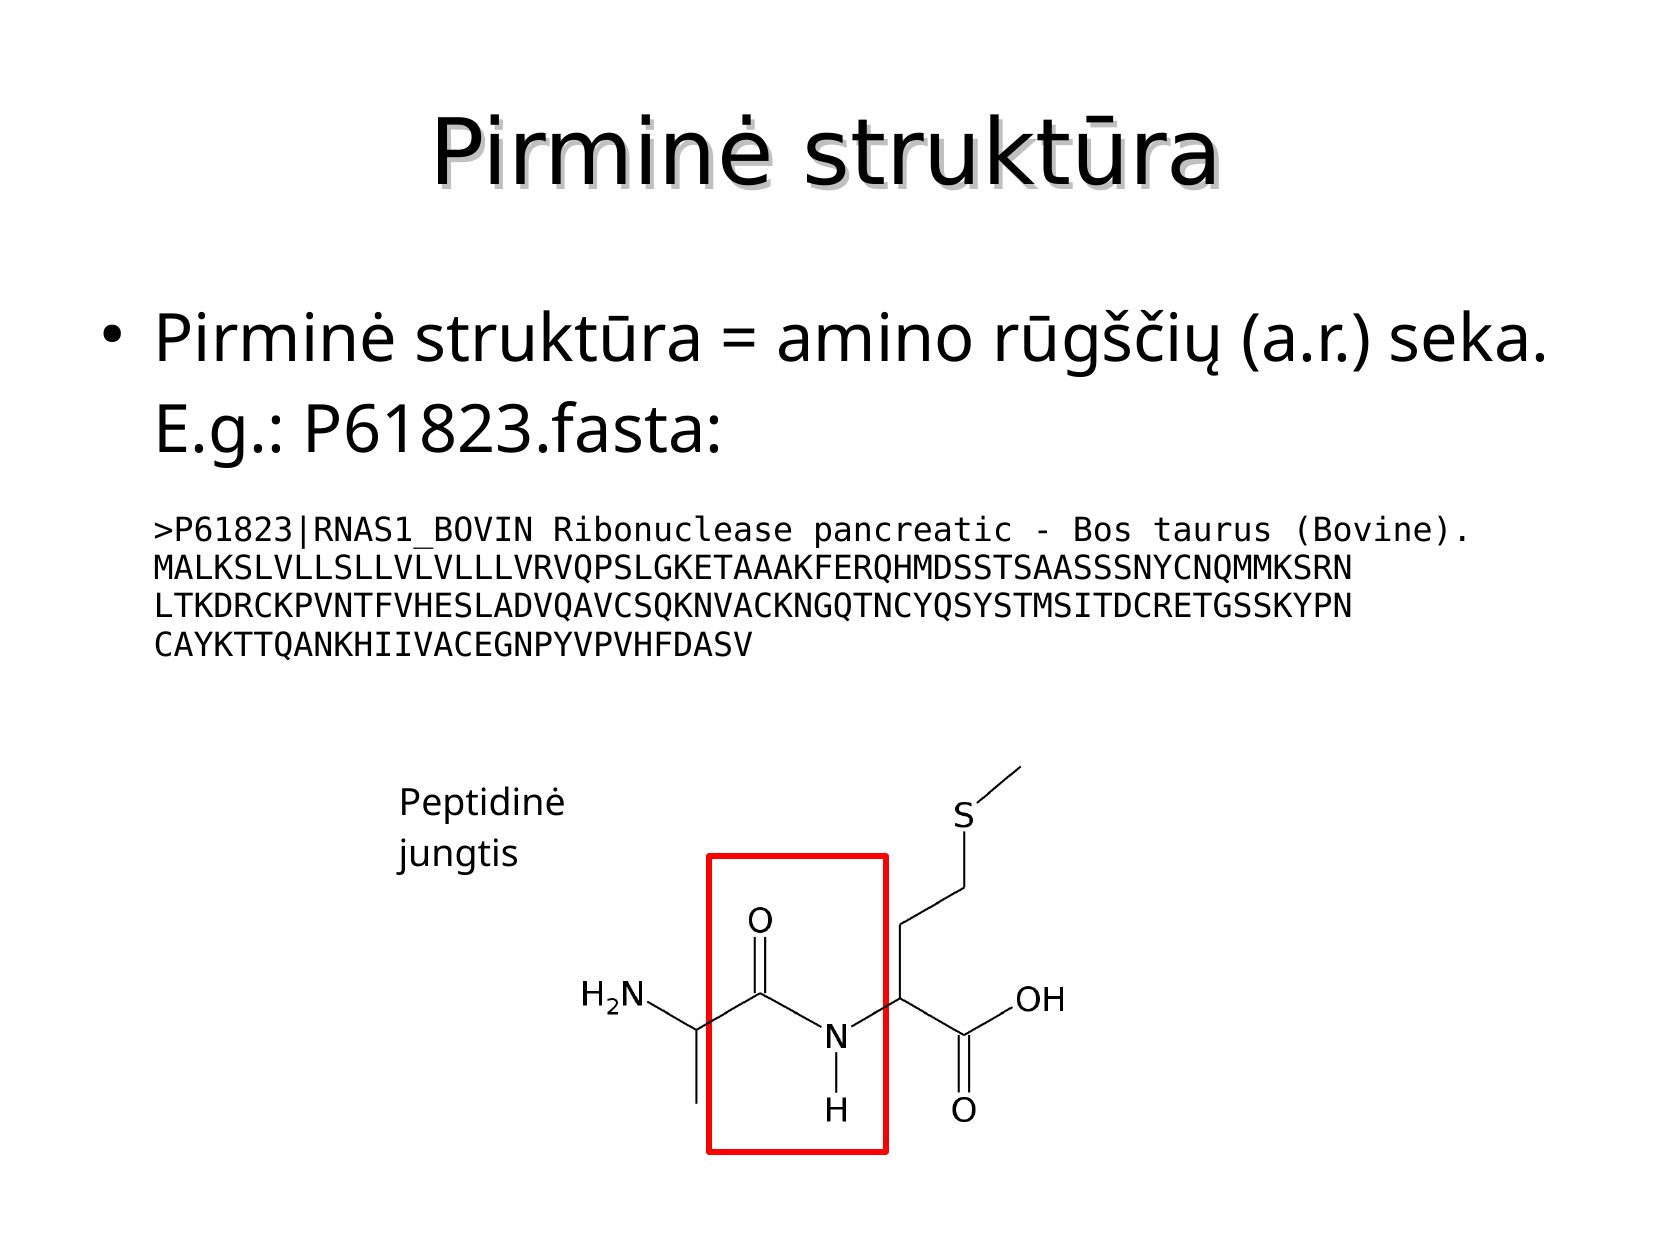

# Pirminė struktūra
Pirminė struktūra = amino rūgščių (a.r.) seka. E.g.: P61823.fasta:
>P61823|RNAS1_BOVIN Ribonuclease pancreatic - Bos taurus (Bovine).
MALKSLVLLSLLVLVLLLVRVQPSLGKETAAAKFERQHMDSSTSAASSSNYCNQMMKSRN
LTKDRCKPVNTFVHESLADVQAVCSQKNVACKNGQTNCYQSYSTMSITDCRETGSSKYPN
CAYKTTQANKHIIVACEGNPYVPVHFDASV
Peptidinė jungtis